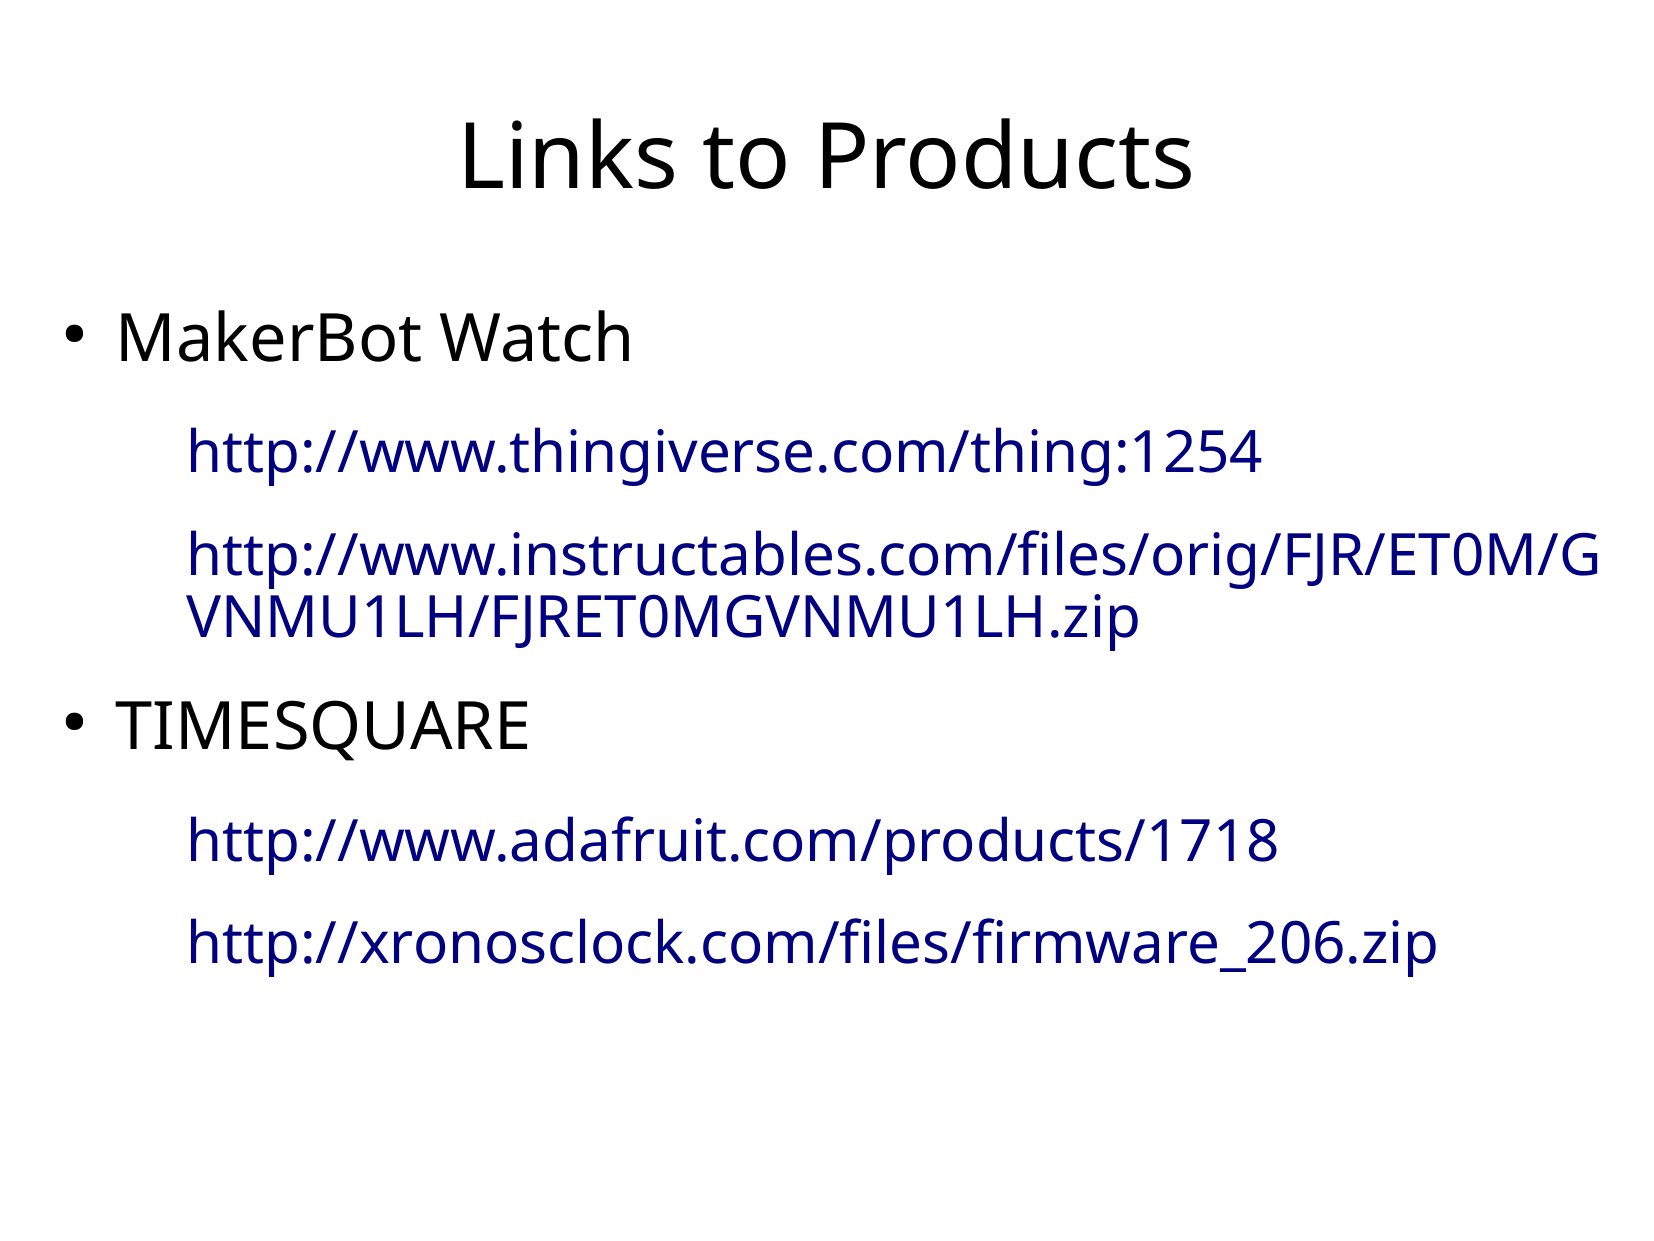

# Links to Products
MakerBot Watch
http://www.thingiverse.com/thing:1254
http://www.instructables.com/files/orig/FJR/ET0M/GVNMU1LH/FJRET0MGVNMU1LH.zip
TIMESQUARE
http://www.adafruit.com/products/1718
http://xronosclock.com/files/firmware_206.zip